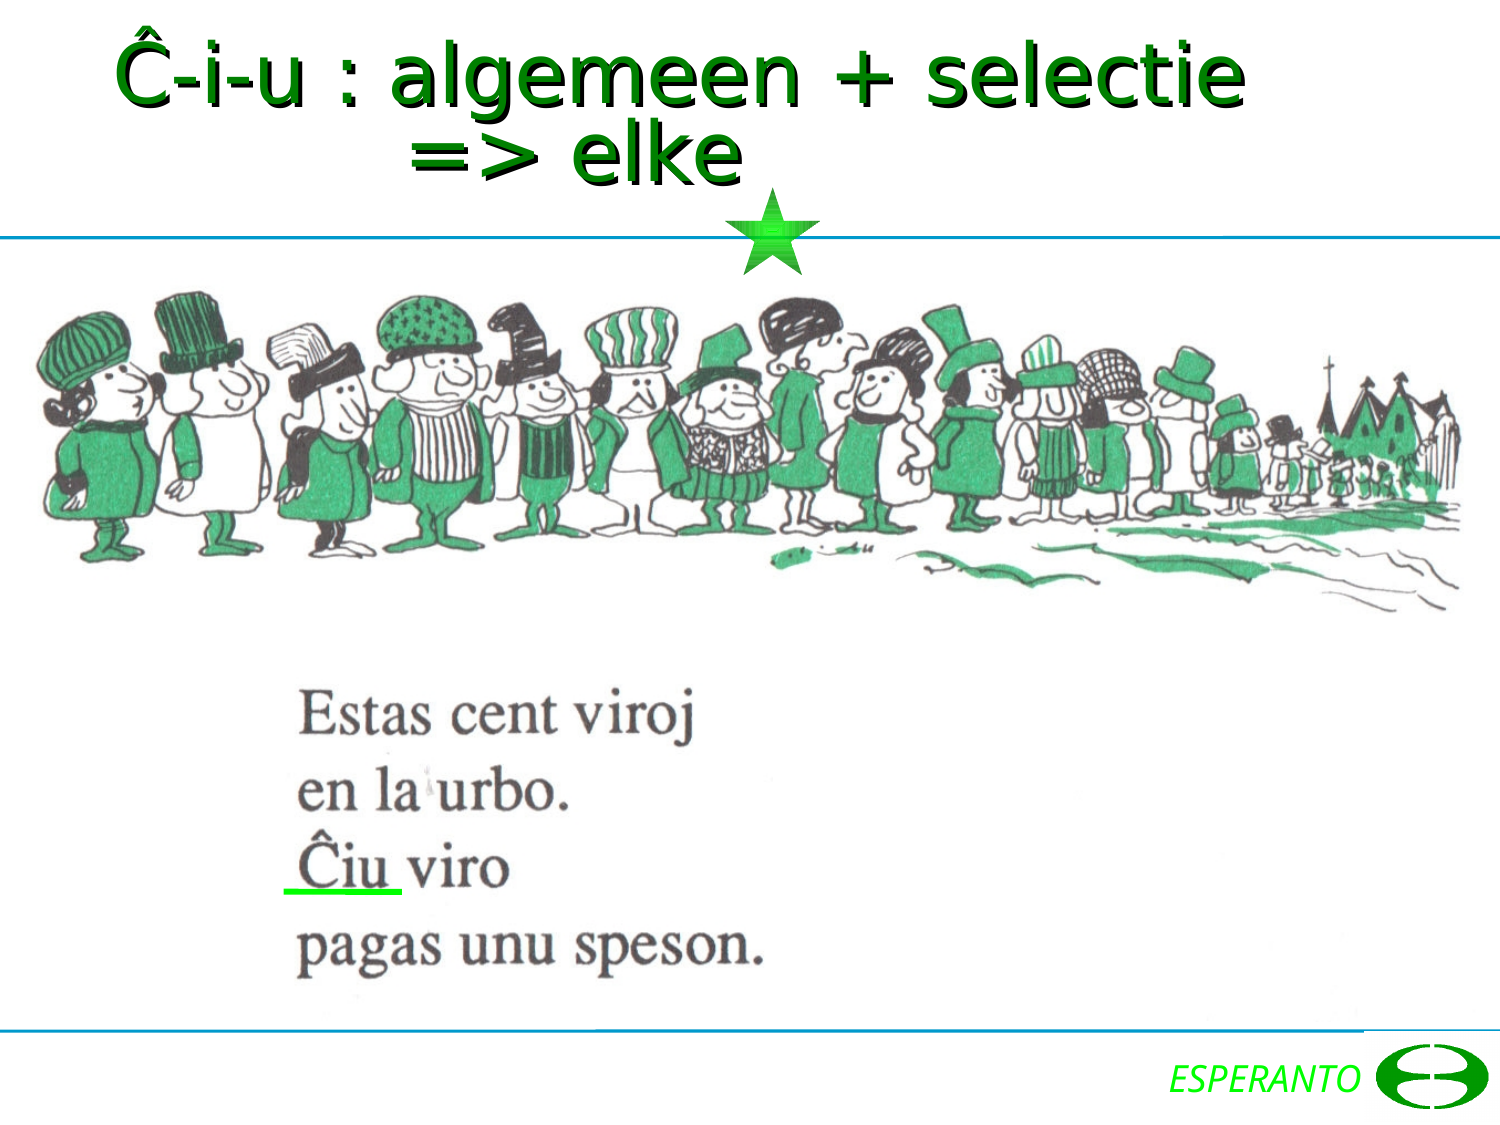

# Ĉ-i-u : algemeen + selectie => elke